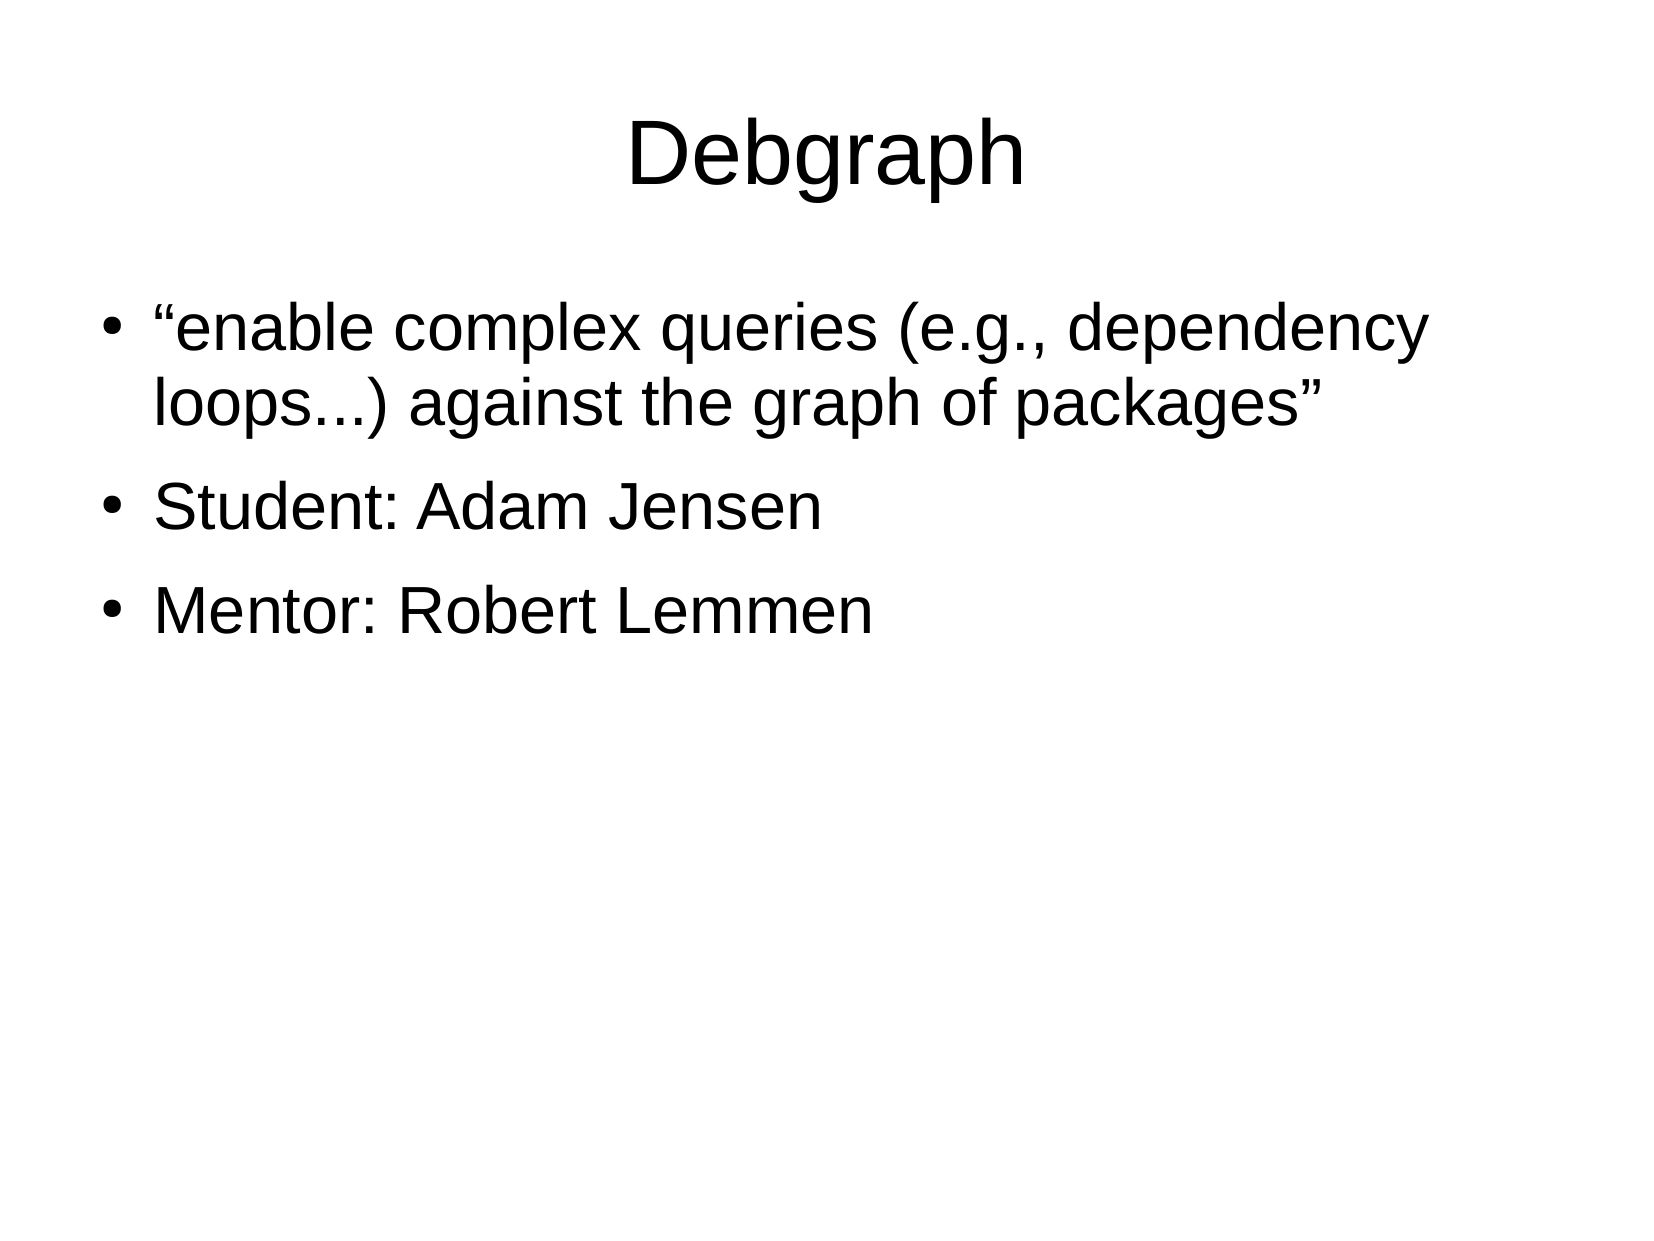

# Debgraph
“enable complex queries (e.g., dependency loops...) against the graph of packages”
Student: Adam Jensen
Mentor: Robert Lemmen